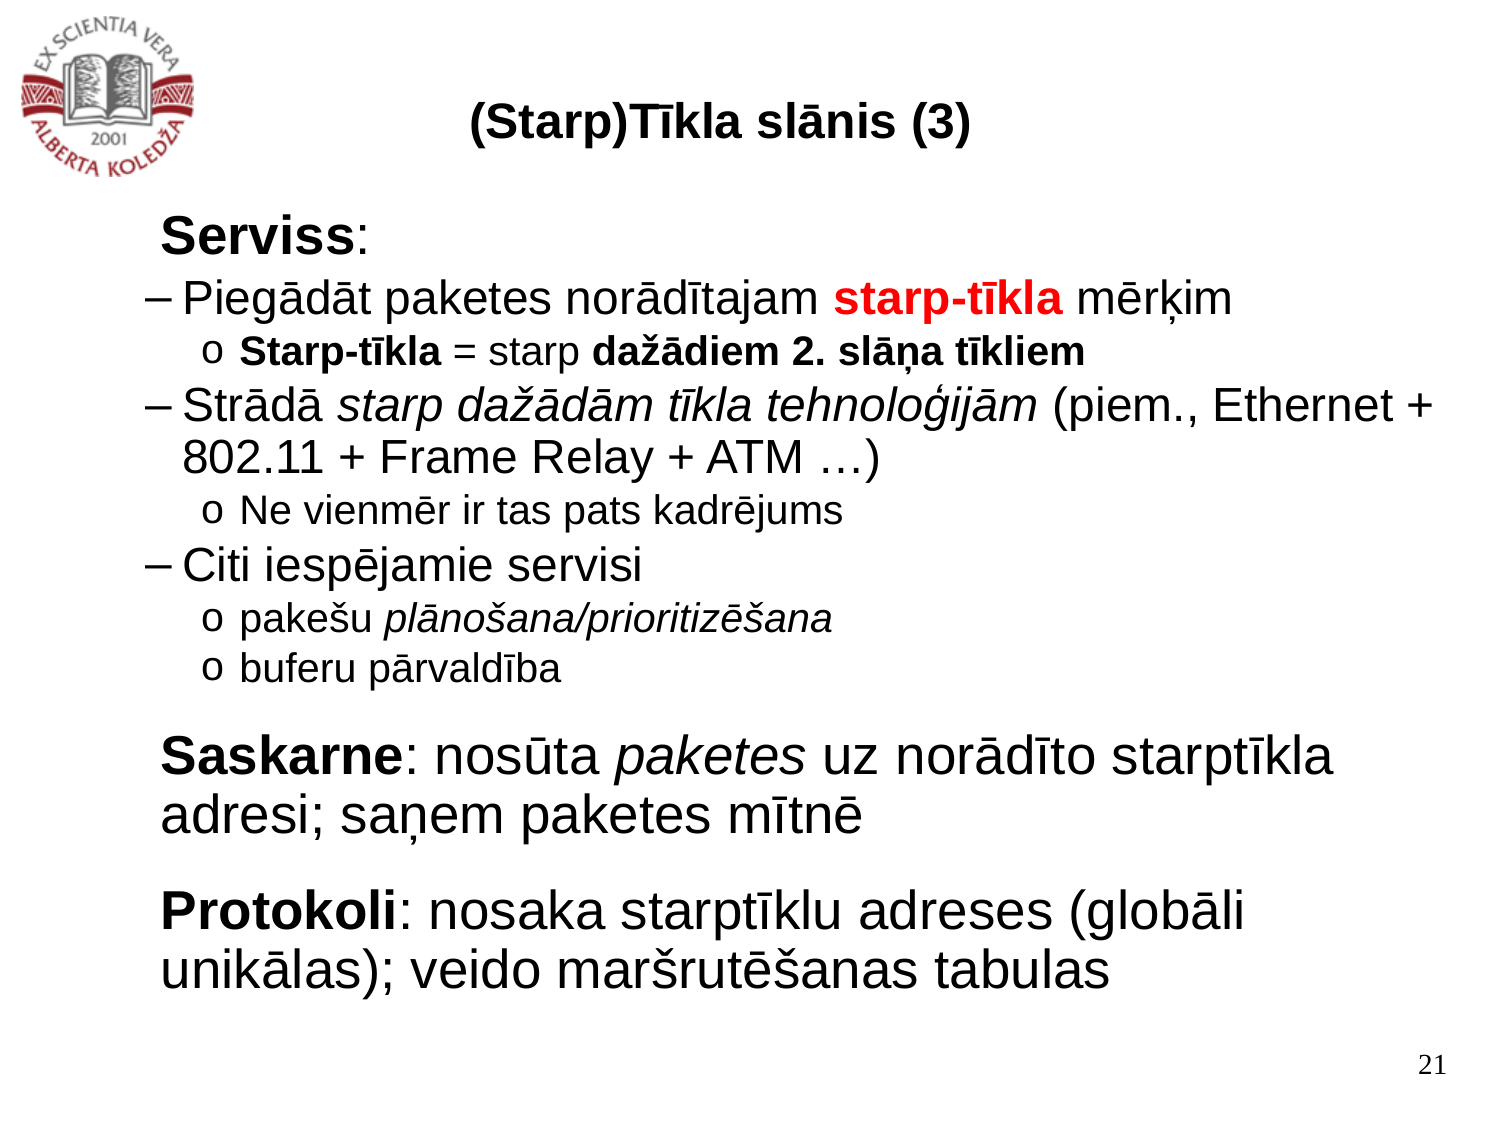

# (Starp)Tīkla slānis (3)
Serviss:
Piegādāt paketes norādītajam starp-tīkla mērķim
Starp-tīkla = starp dažādiem 2. slāņa tīkliem
Strādā starp dažādām tīkla tehnoloģijām (piem., Ethernet + 802.11 + Frame Relay + ATM …)
Ne vienmēr ir tas pats kadrējums
Citi iespējamie servisi
pakešu plānošana/prioritizēšana
buferu pārvaldība
Saskarne: nosūta paketes uz norādīto starptīkla adresi; saņem paketes mītnē
Protokoli: nosaka starptīklu adreses (globāli unikālas); veido maršrutēšanas tabulas